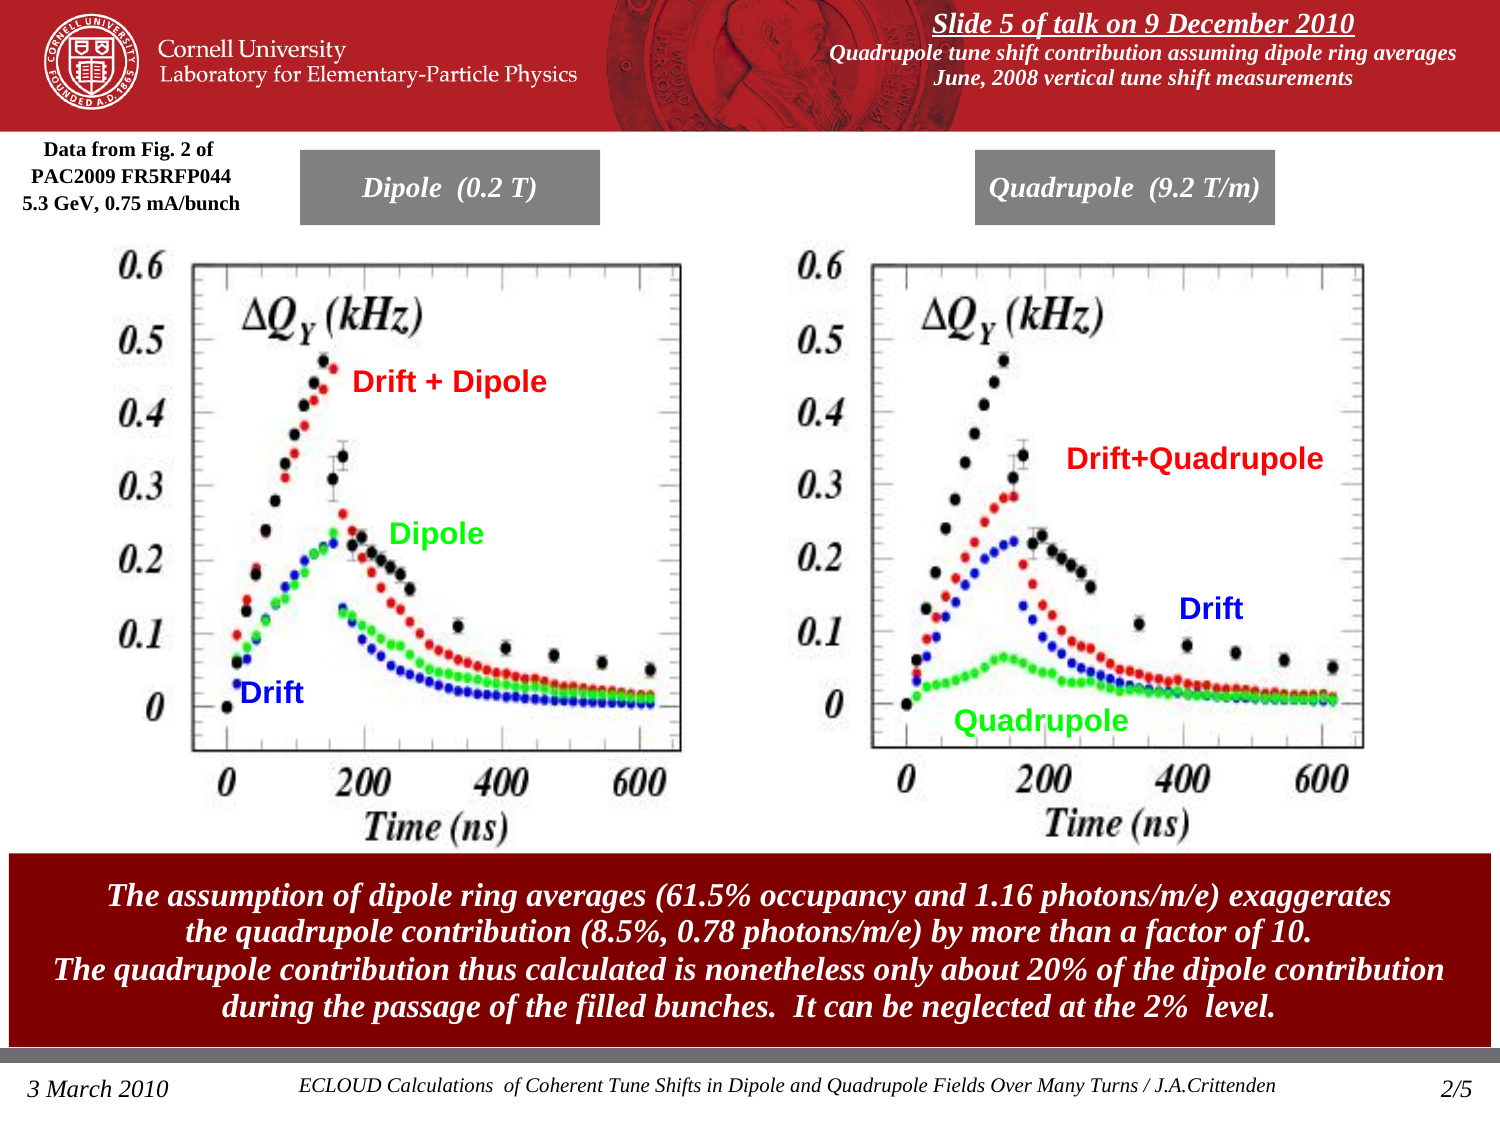

Slide 5 of talk on 9 December 2010
Quadrupole tune shift contribution assuming dipole ring averages
June, 2008 vertical tune shift measurements
Data from Fig. 2 of
PAC2009 FR5RFP044
5.3 GeV, 0.75 mA/bunch
Dipole (0.2 T)
Quadrupole (9.2 T/m)
Drift + Dipole
Drift+Quadrupole
Dipole
Drift
Drift
Quadrupole
The assumption of dipole ring averages (61.5% occupancy and 1.16 photons/m/e) exaggerates
the quadrupole contribution (8.5%, 0.78 photons/m/e) by more than a factor of 10.
The quadrupole contribution thus calculated is nonetheless only about 20% of the dipole contribution
during the passage of the filled bunches. It can be neglected at the 2% level.